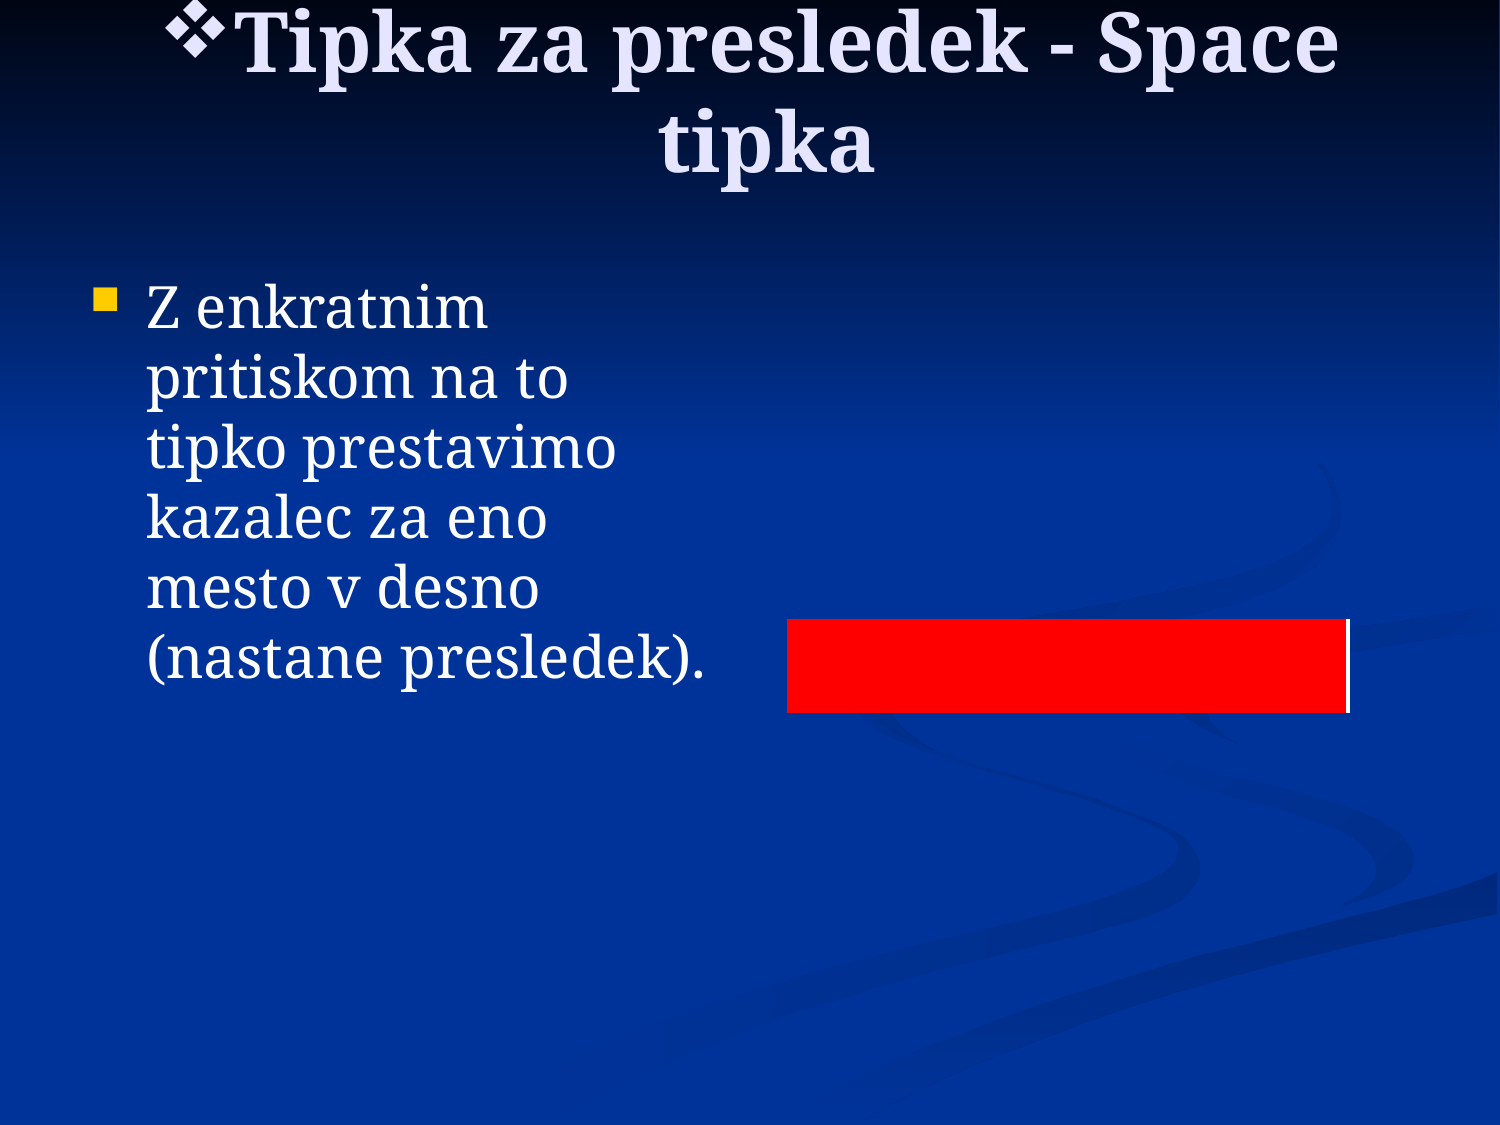

# Tipka za presledek - Space tipka
Z enkratnim pritiskom na to tipko prestavimo kazalec za eno mesto v desno (nastane presledek).